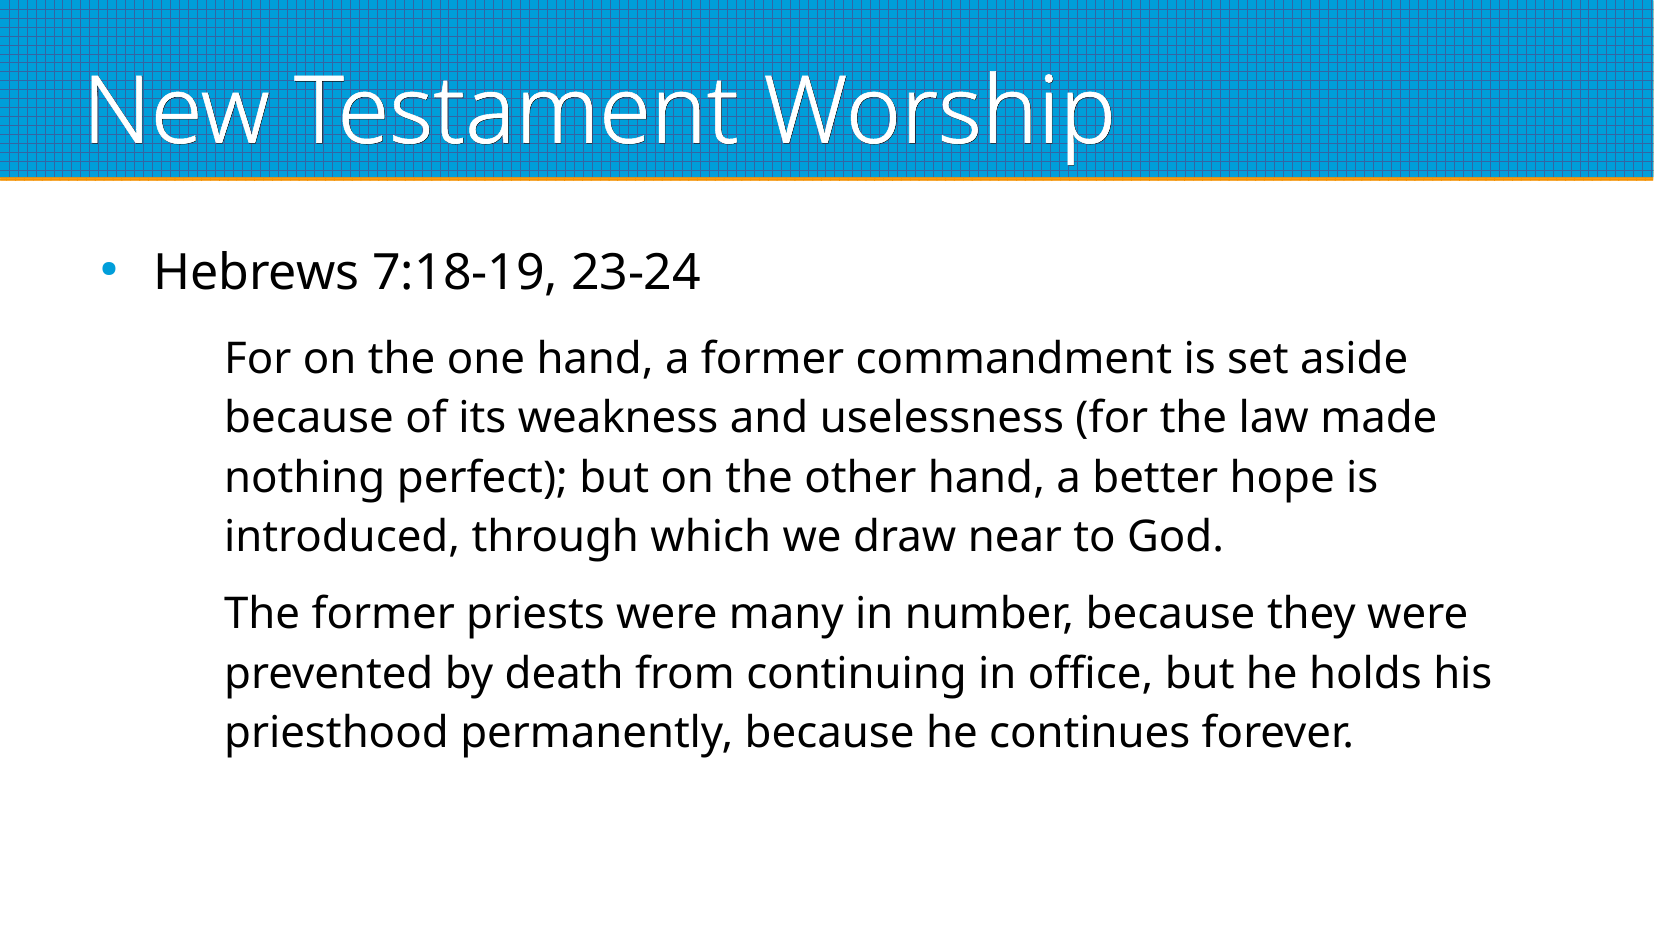

# New Testament Worship
Hebrews 7:18-19, 23-24
For on the one hand, a former commandment is set aside because of its weakness and uselessness (for the law made nothing perfect); but on the other hand, a better hope is introduced, through which we draw near to God.
The former priests were many in number, because they were prevented by death from continuing in office, but he holds his priesthood permanently, because he continues forever.